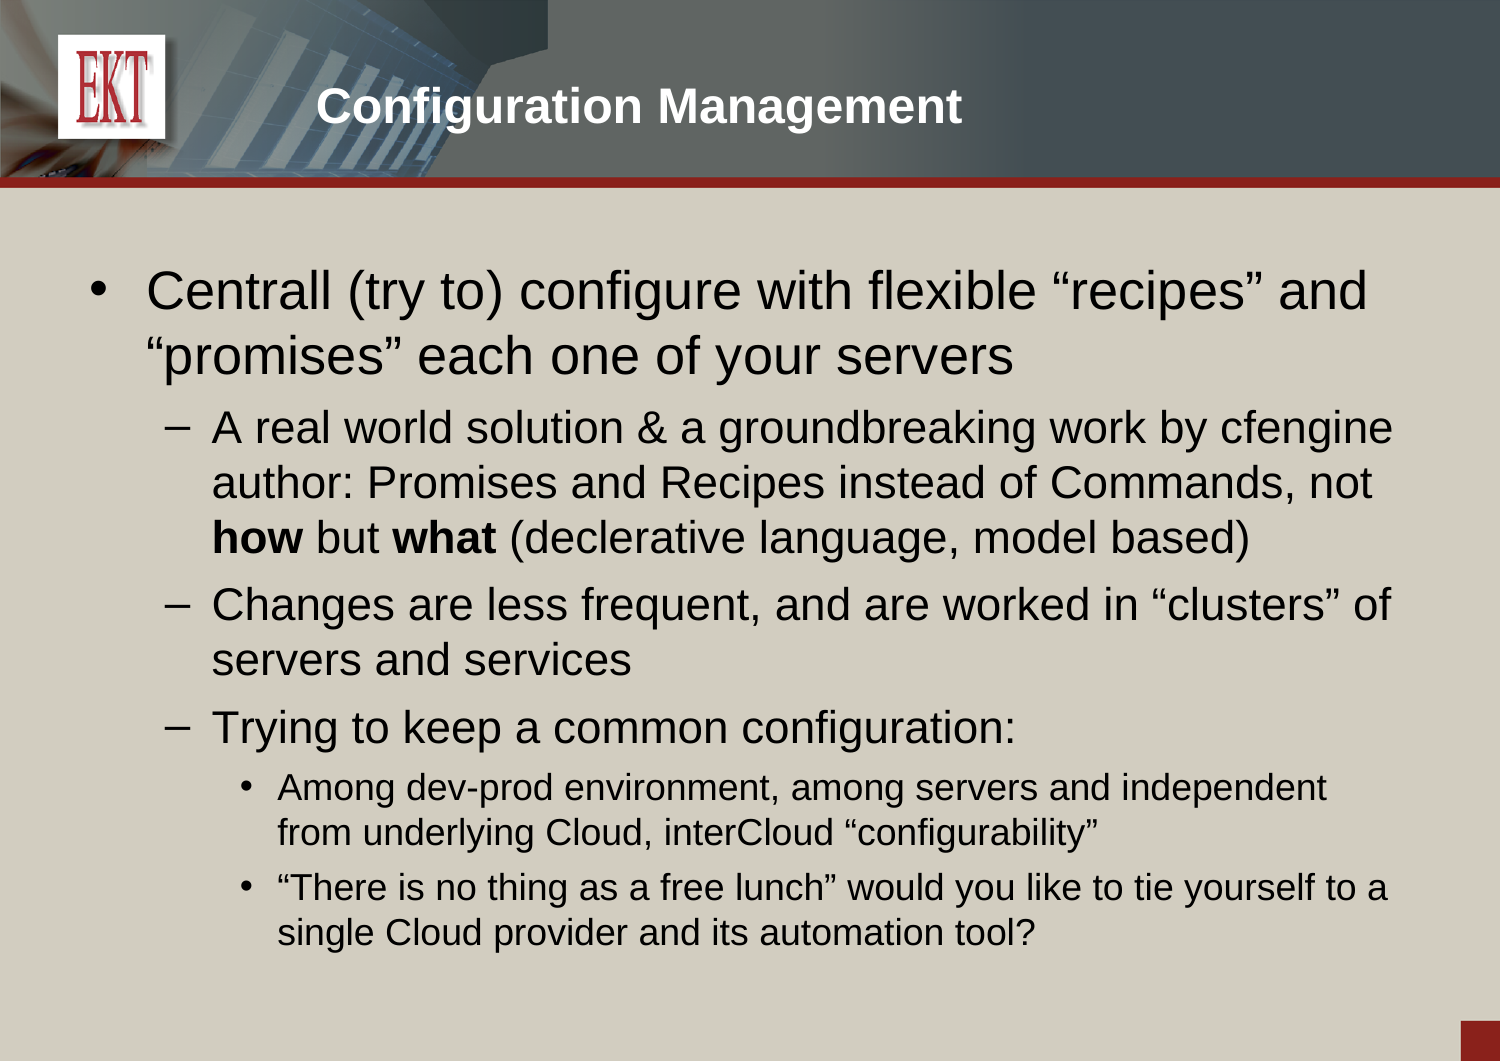

# Configuration Management
Centrall (try to) configure with flexible “recipes” and “promises” each one of your servers
A real world solution & a groundbreaking work by cfengine author: Promises and Recipes instead of Commands, not how but what (declerative language, model based)
Changes are less frequent, and are worked in “clusters” of servers and services
Trying to keep a common configuration:
Among dev-prod environment, among servers and independent from underlying Cloud, interCloud “configurability”
“There is no thing as a free lunch” would you like to tie yourself to a single Cloud provider and its automation tool?